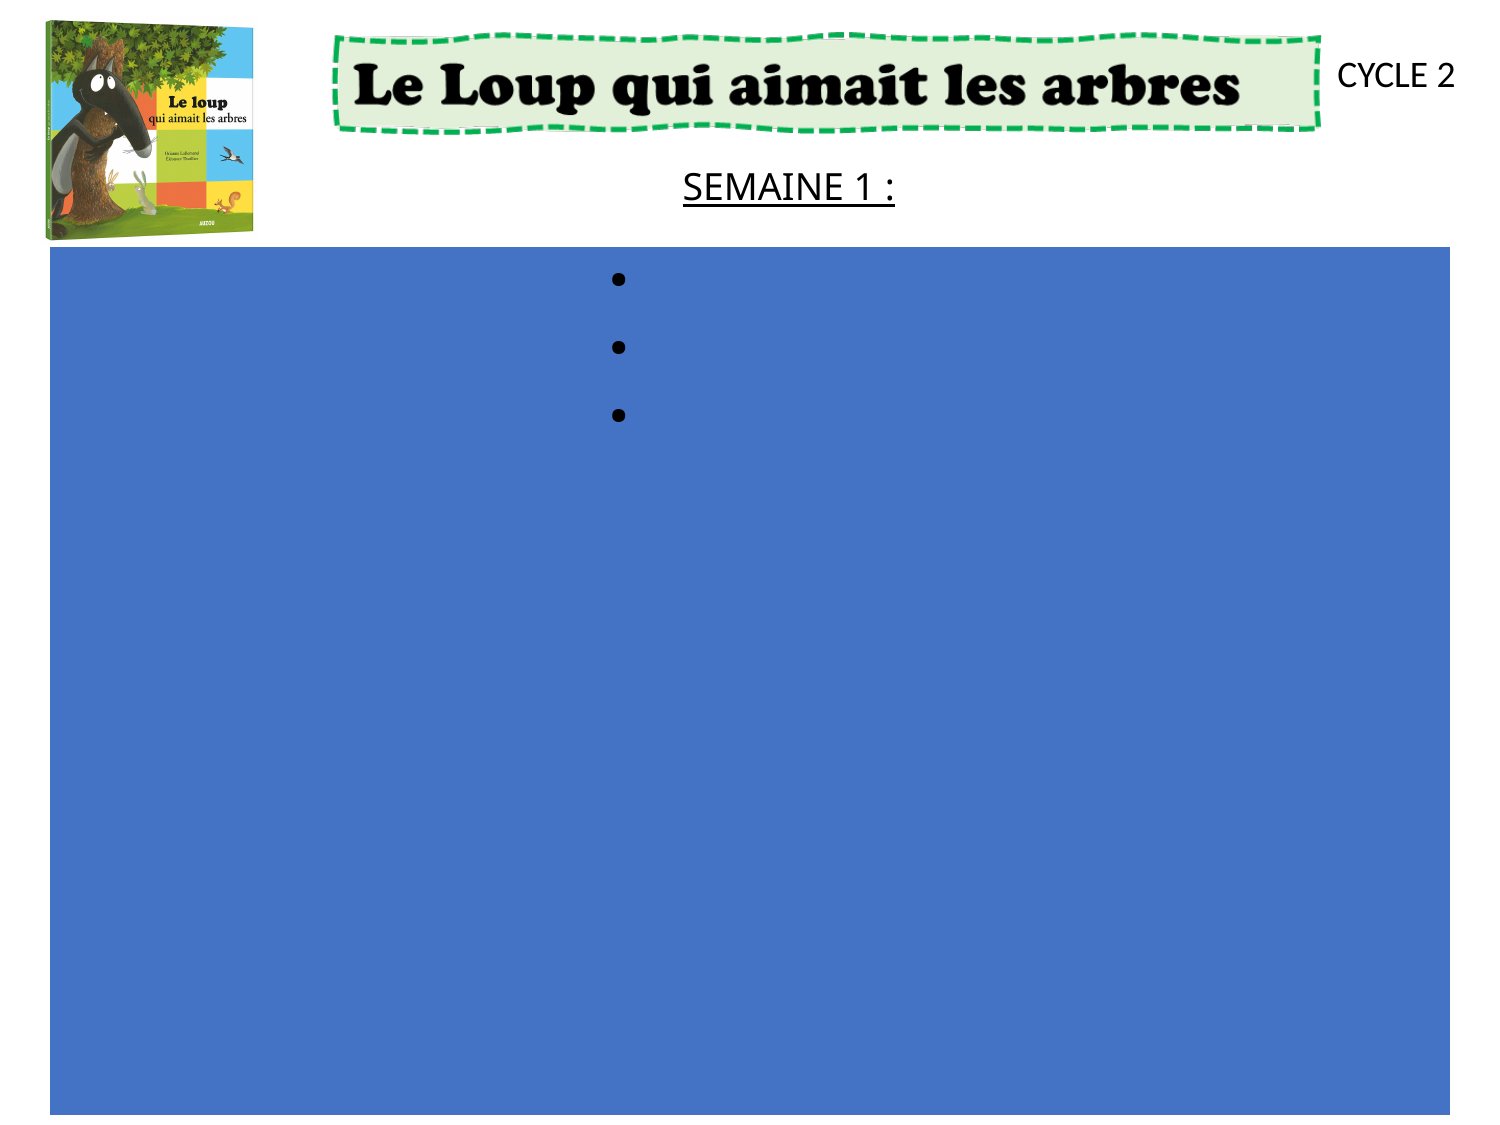

CYCLE 2
SEMAINE 1 :
| | | |
| --- | --- | --- |
| | | |
| | | |
| | | |
séance 1 :
La couverture
Observation et description de la première du couverture
Imaginer l’histoire
Et vous ? Aimez-vous les arbres ? Pourquoi ?
20 minutes
collectif
Parler, communiquer, argumenter à l'oral de façon claire et organisée.
séance 2 :
Lecture du texte (quatrième de couverture )
Selon vous, qui peut arracher les arbres ?
Lecture suivie, fichier 1 – fiche 1
La couverture
collectif
10 minutes
individuel
20 minutes
séance 3 :
Prise d’indices texte et illustrations
Atelier de 4 élèves, consigne :
Mise en commun
Lecture par l’enseignant jusqu’à la page 15.
15 minutes
atelier
Ecoute page 15
collectif
20 minutes
séance 4 :
Restitution
Les élèves sont invités à raconter la première partie de
l’histoire (idées essentielles, connecteurs, enchaînements)
Lecture par l’enseignant page 16 à la fin.
Faciliter la compréhension des textes narratifs en situation d’écoute et de «reformulations» alternées
collectif
Ecoute page 16 fin
20 minutes